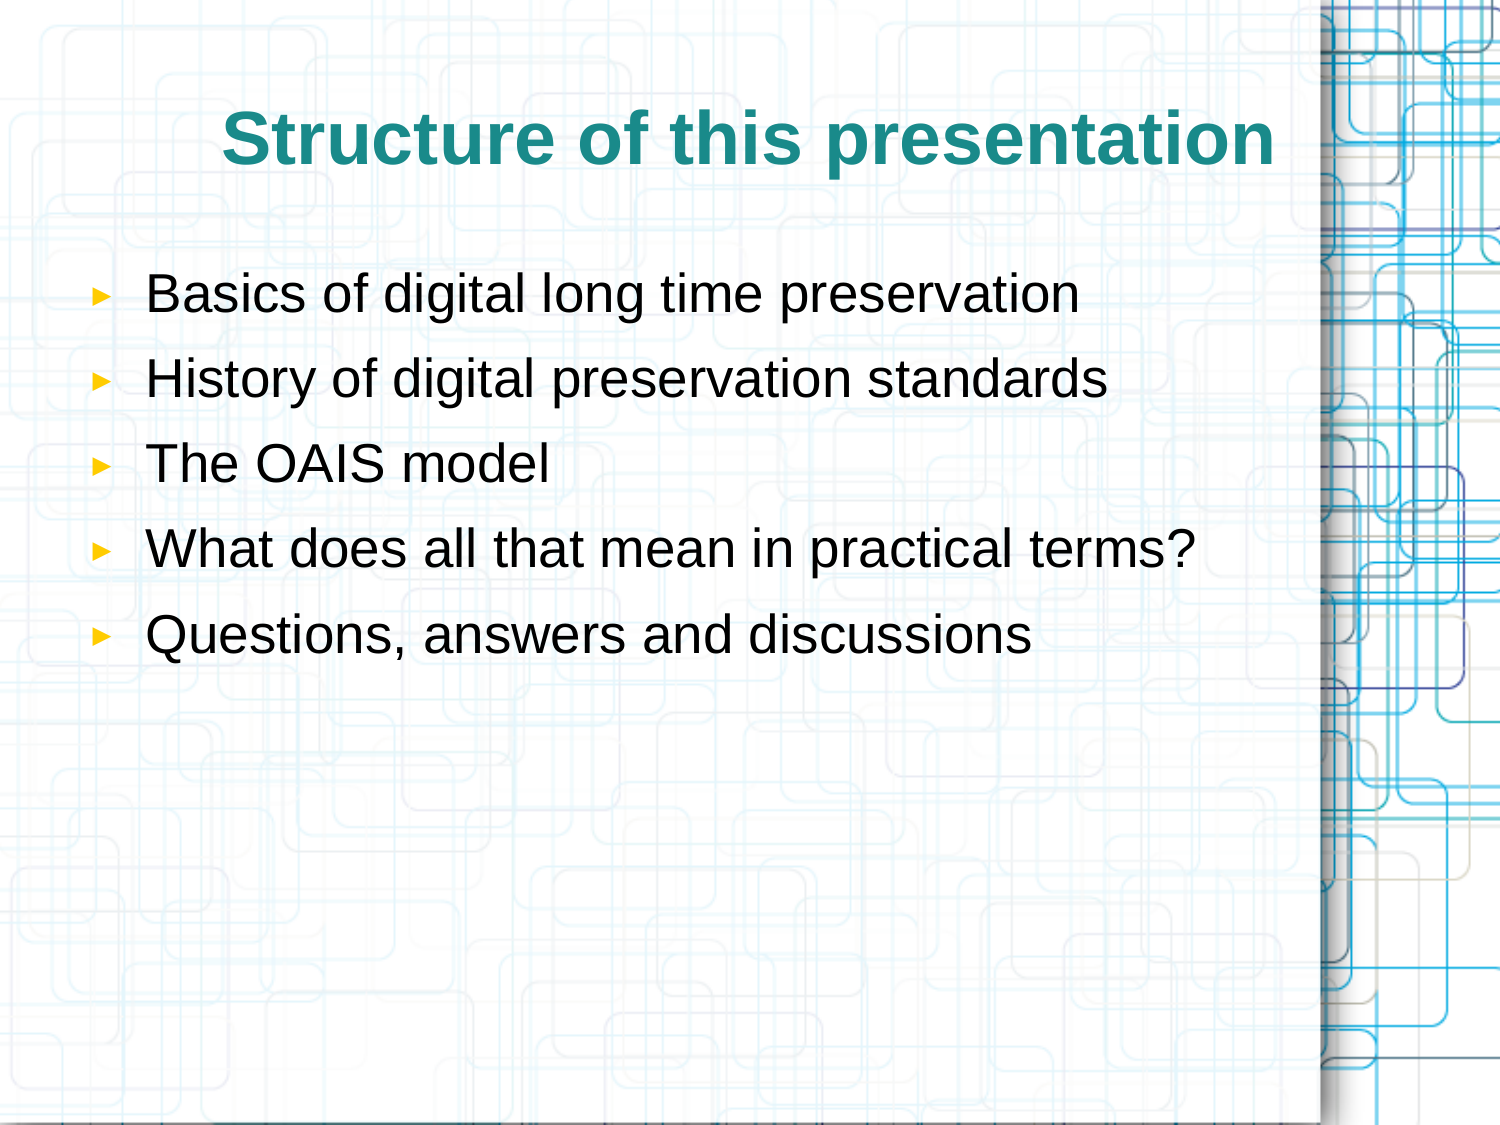

# Structure of this presentation
Basics of digital long time preservation
History of digital preservation standards
The OAIS model
What does all that mean in practical terms?
Questions, answers and discussions